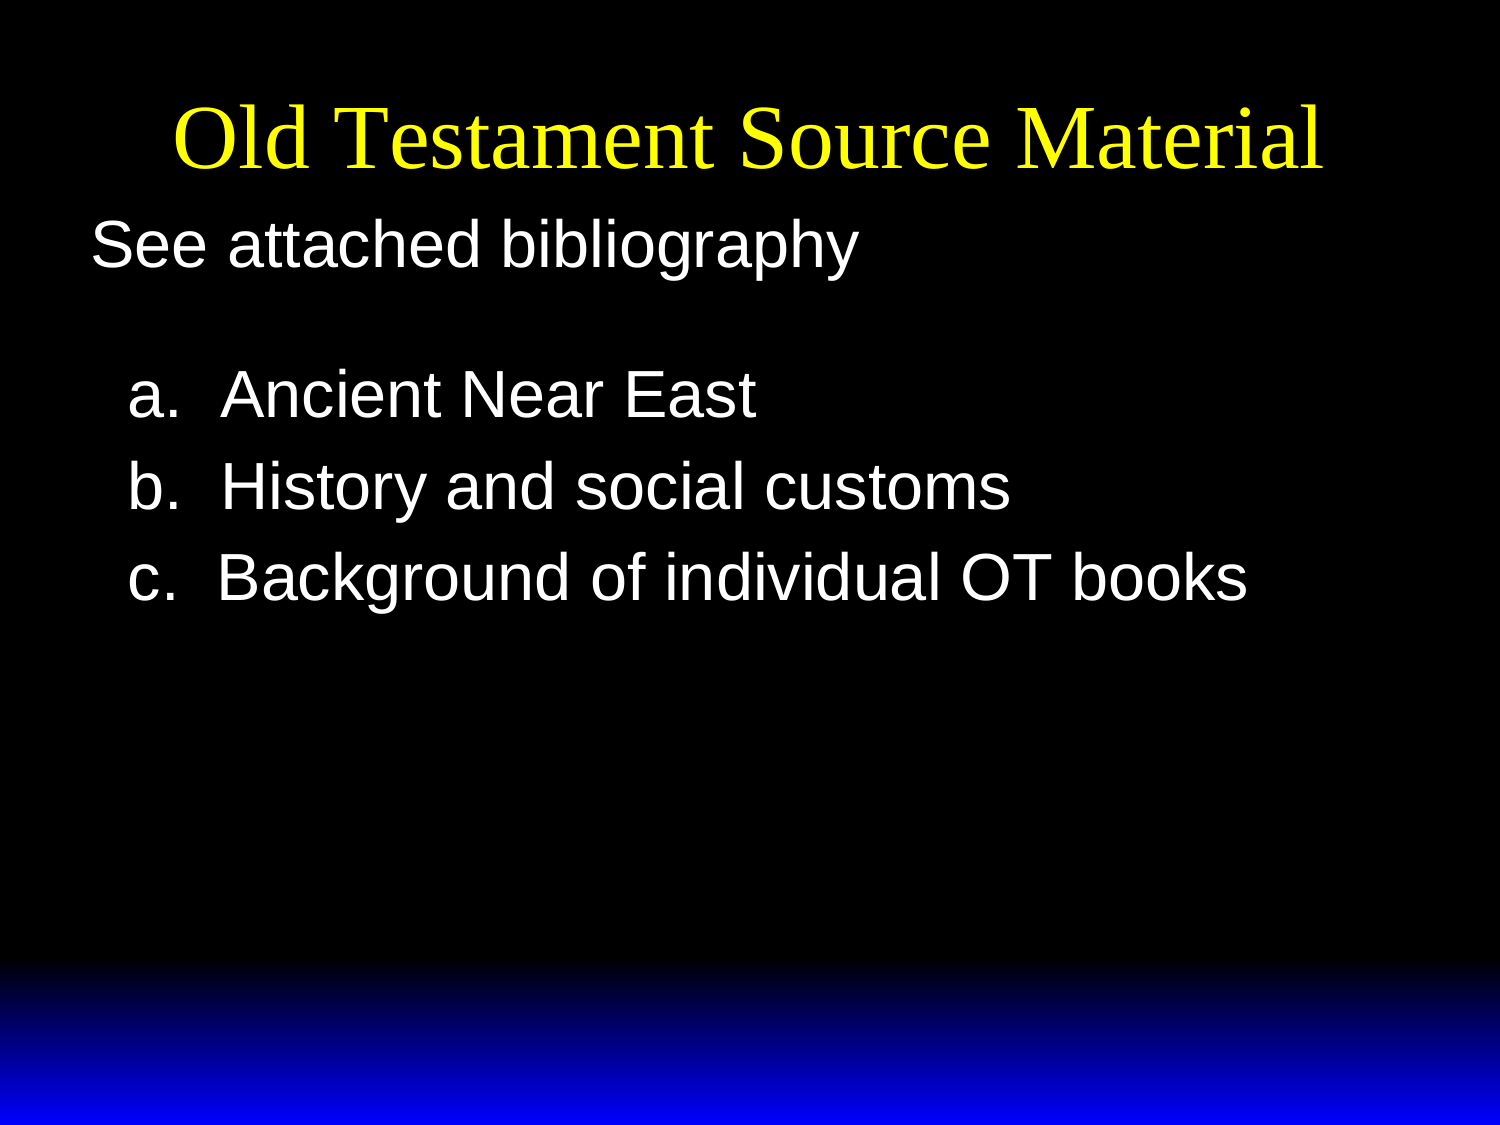

# Old Testament Source Material
See attached bibliography
a. Ancient Near East
b. History and social customs
c. Background of individual OT books